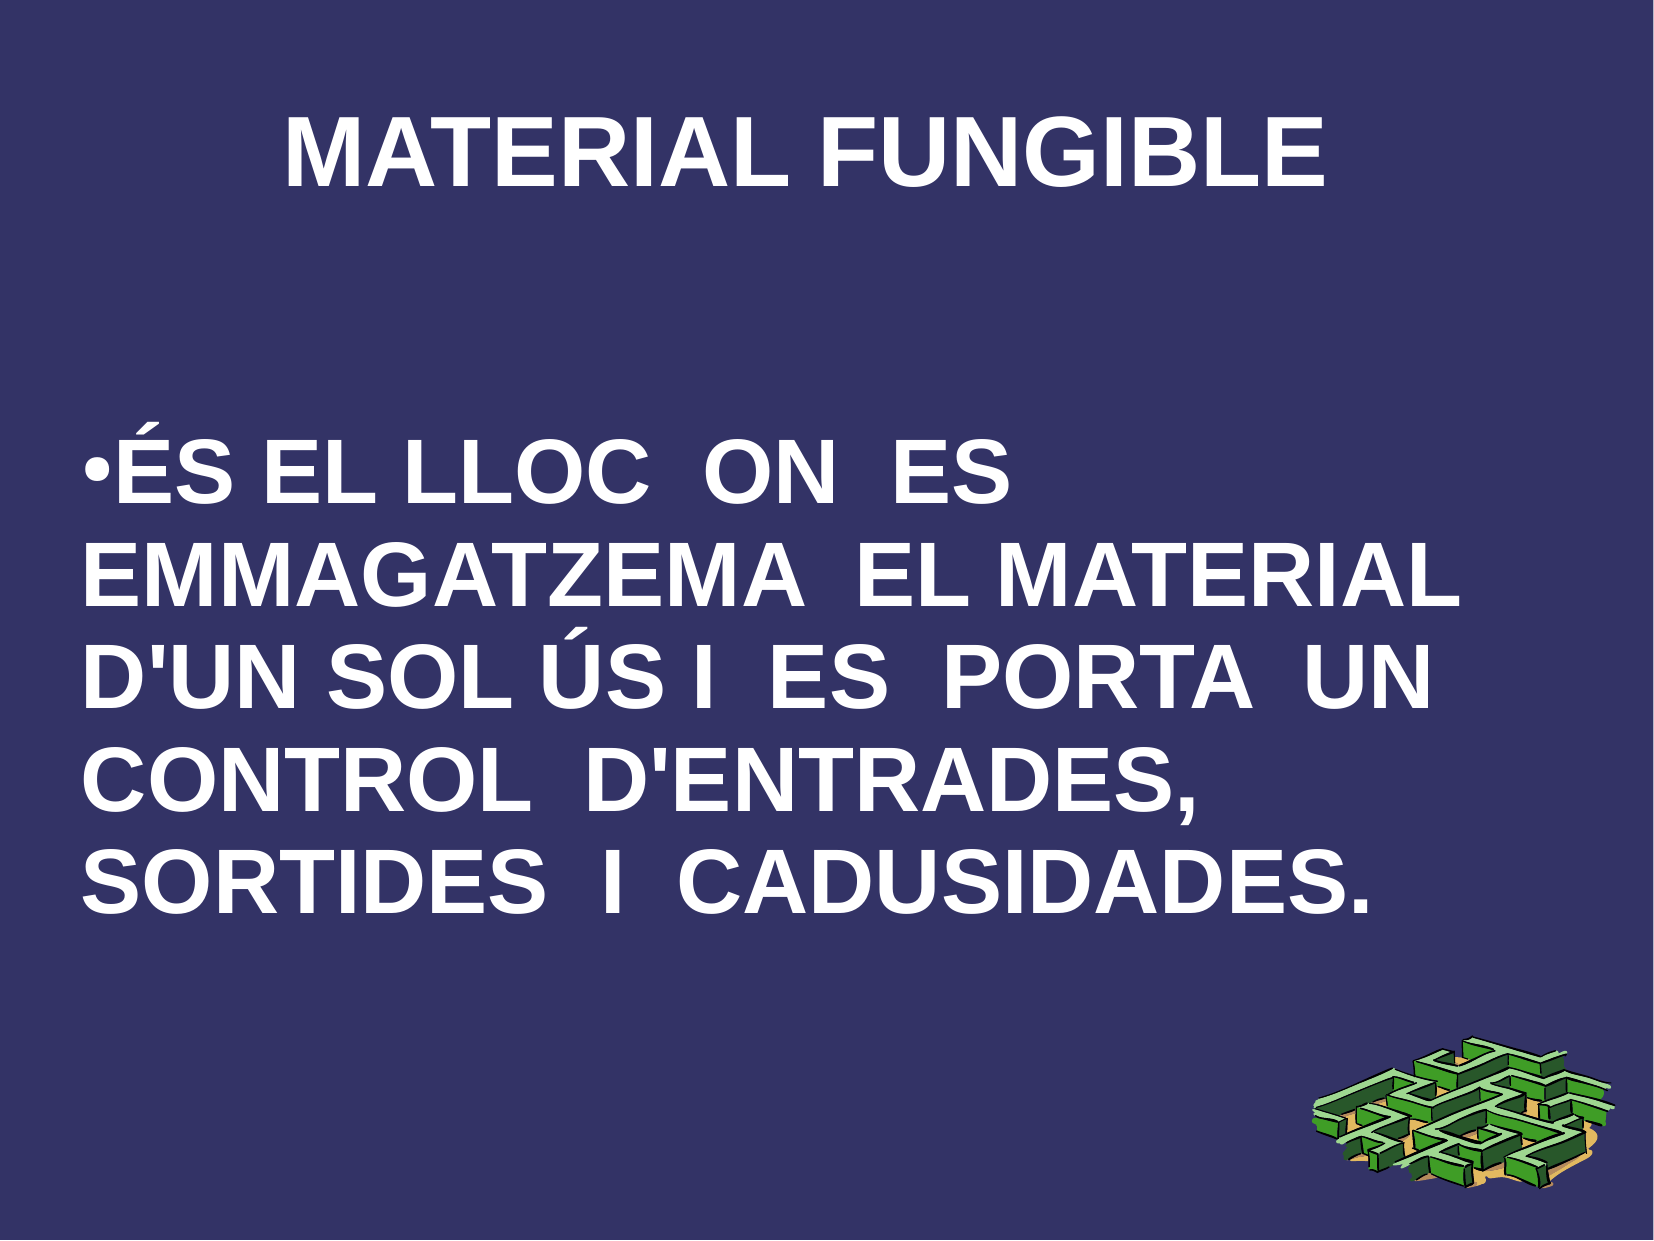

MATERIAL FUNGIBLE
ÉS EL LLOC ON ES EMMAGATZEMA EL MATERIAL D'UN SOL ÚS I ES PORTA UN CONTROL D'ENTRADES, SORTIDES I CADUSIDADES.